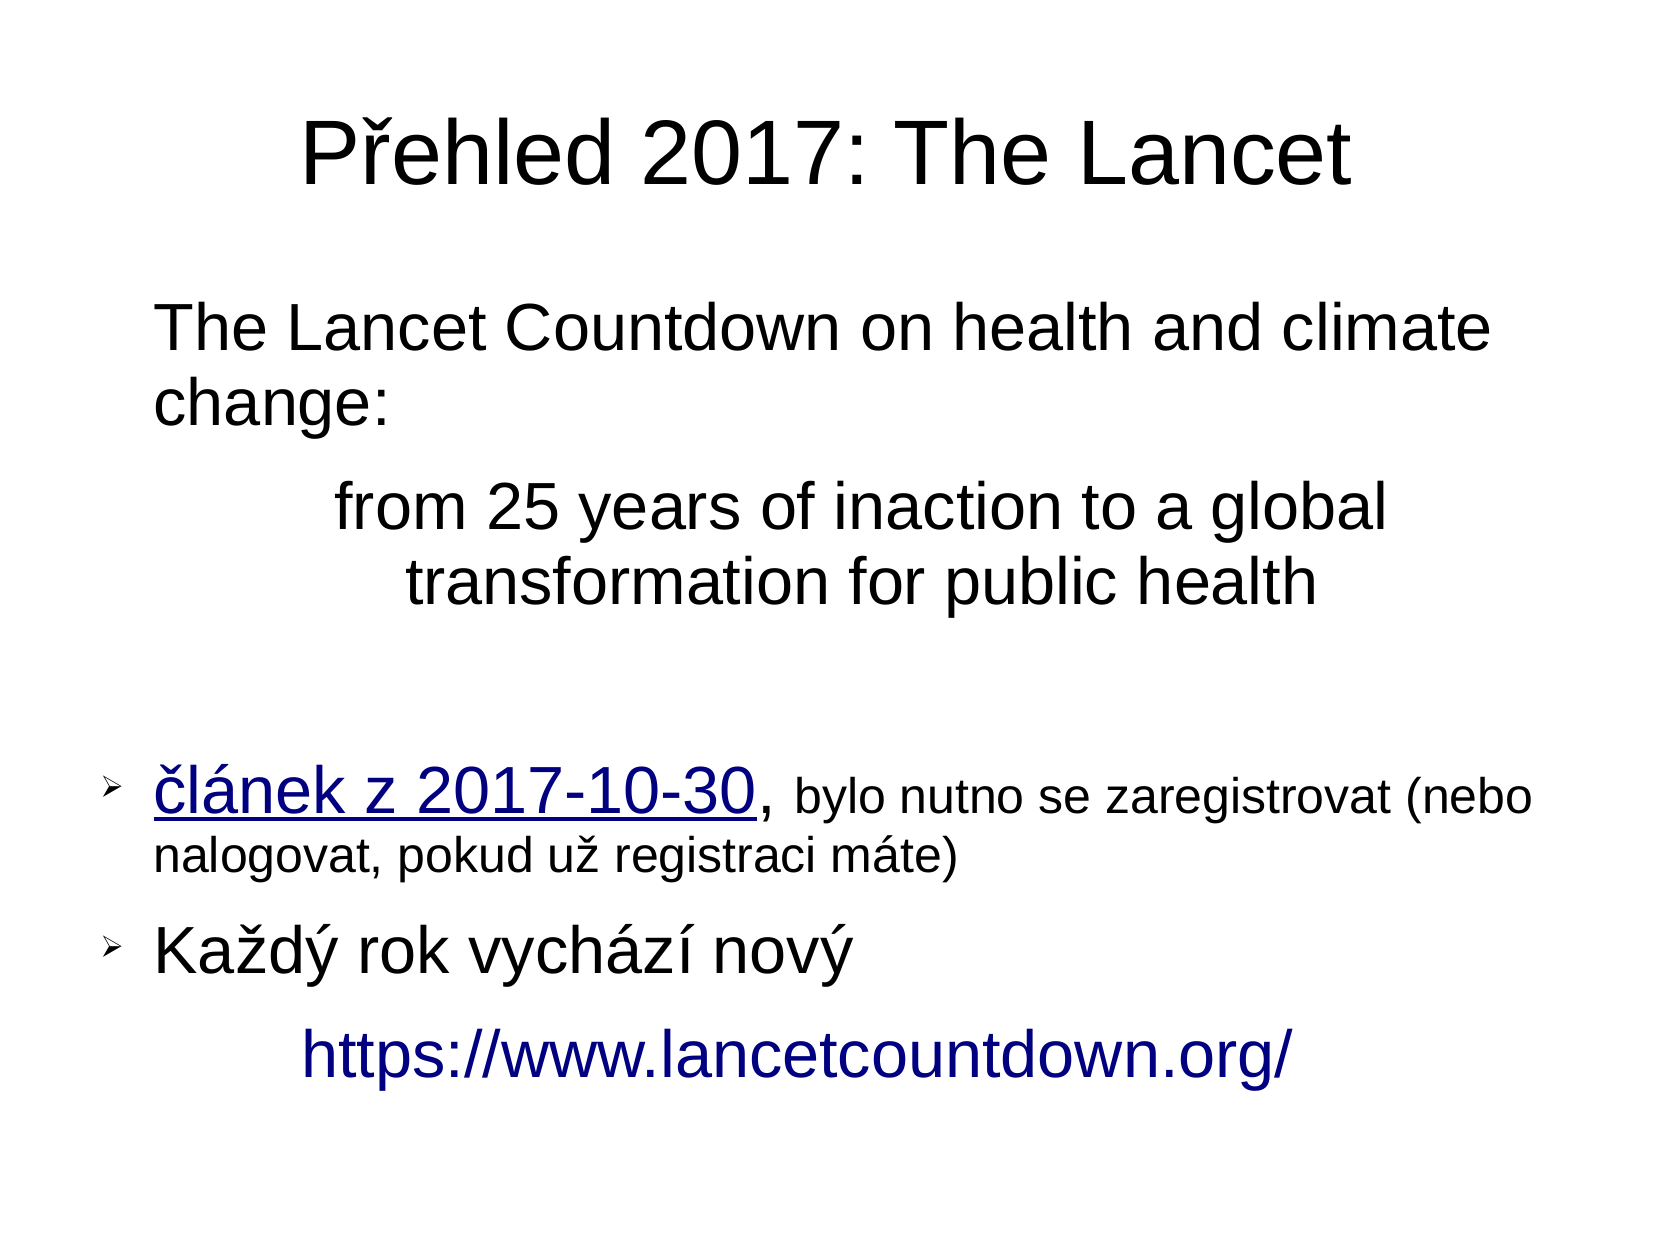

# Přehled 2017: The Lancet
The Lancet Countdown on health and climate change:
from 25 years of inaction to a global transformation for public health
článek z 2017-10-30, bylo nutno se zaregistrovat (nebo nalogovat, pokud už registraci máte)
Každý rok vychází nový
 https://www.lancetcountdown.org/